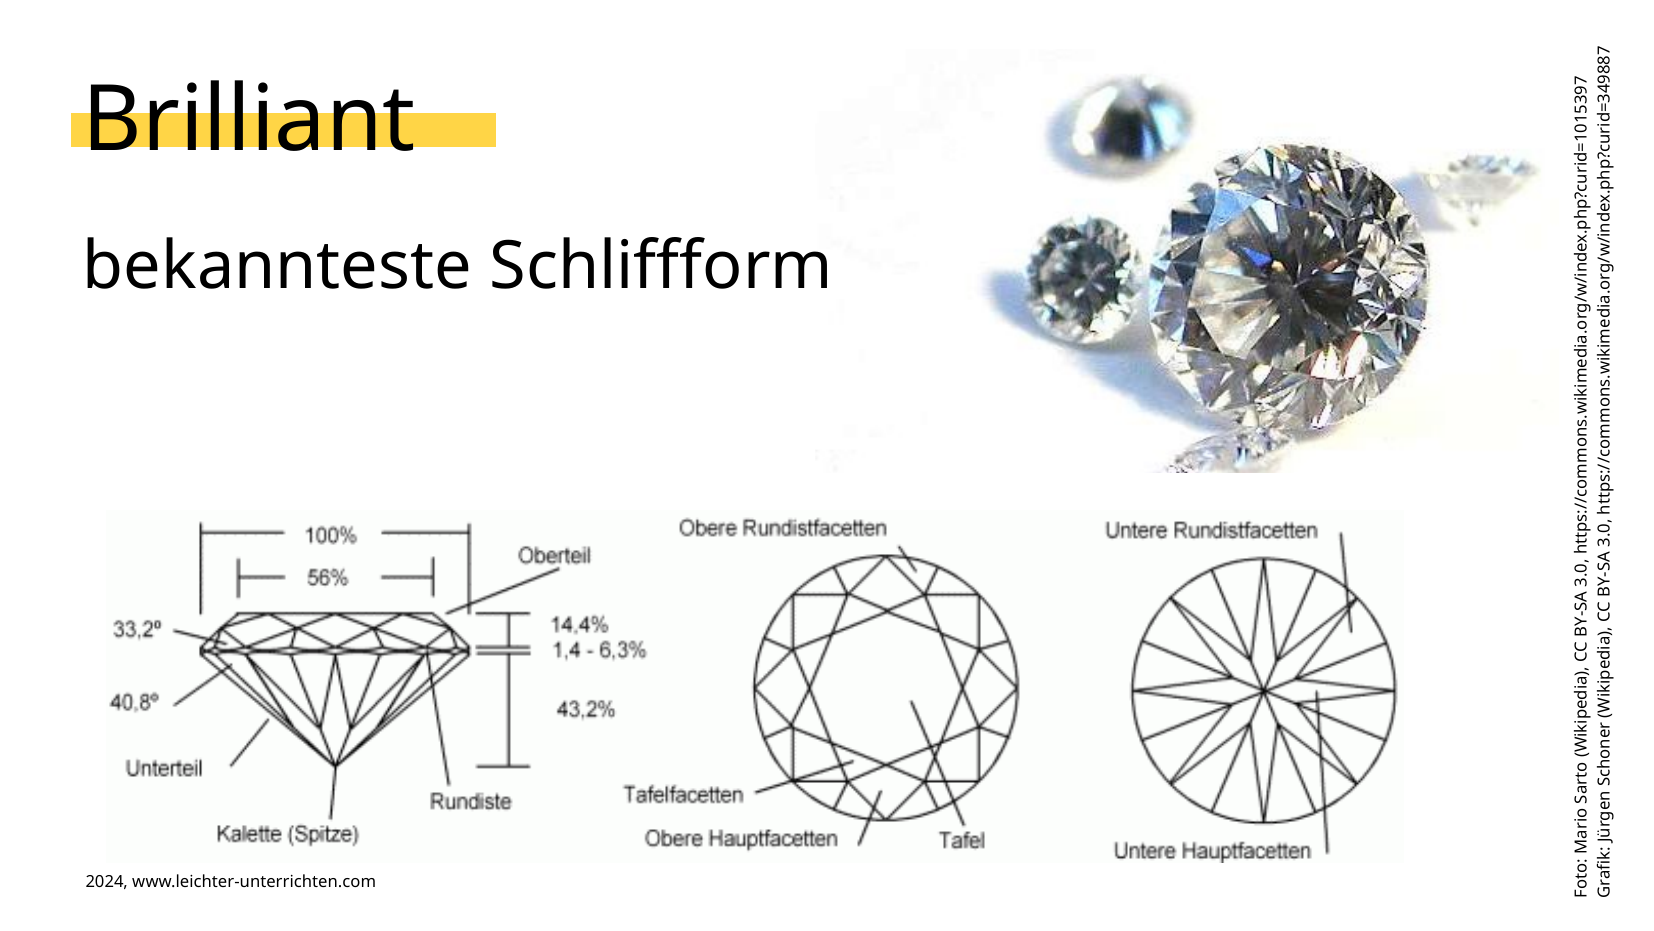

# Brilliant
bekannteste Schliffform
Foto: Mario Sarto (Wikipedia), CC BY-SA 3.0, https://commons.wikimedia.org/w/index.php?curid=1015397
Grafik: Jürgen Schoner (Wikipedia), CC BY-SA 3.0, https://commons.wikimedia.org/w/index.php?curid=349887